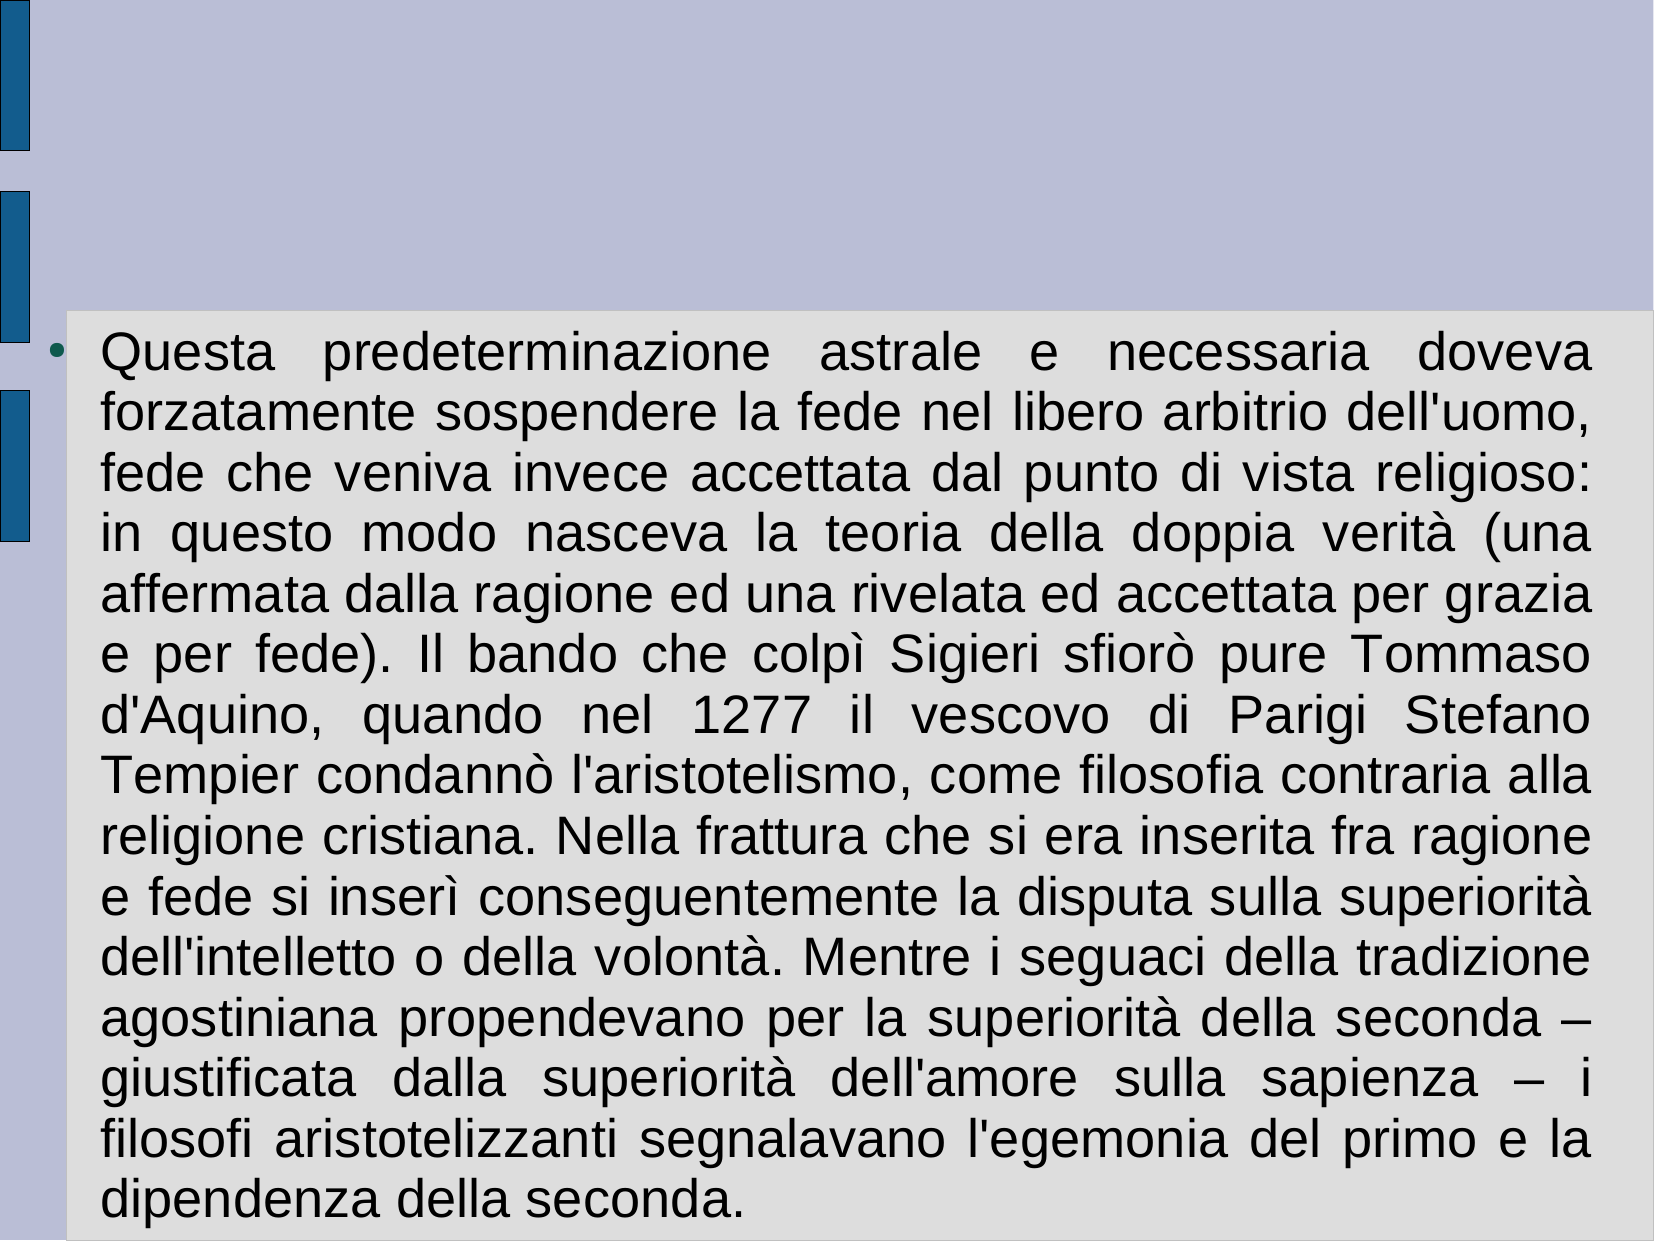

#
Questa predeterminazione astrale e necessaria doveva forzatamente sospendere la fede nel libero arbitrio dell'uomo, fede che veniva invece accettata dal punto di vista religioso: in questo modo nasceva la teoria della doppia verità (una affermata dalla ragione ed una rivelata ed accettata per grazia e per fede). Il bando che colpì Sigieri sfiorò pure Tommaso d'Aquino, quando nel 1277 il vescovo di Parigi Stefano Tempier condannò l'aristotelismo, come filosofia contraria alla religione cristiana. Nella frattura che si era inserita fra ragione e fede si inserì conseguentemente la disputa sulla superiorità dell'intelletto o della volontà. Mentre i seguaci della tradizione agostiniana propendevano per la superiorità della seconda – giustificata dalla superiorità dell'amore sulla sapienza – i filosofi aristotelizzanti segnalavano l'egemonia del primo e la dipendenza della seconda.